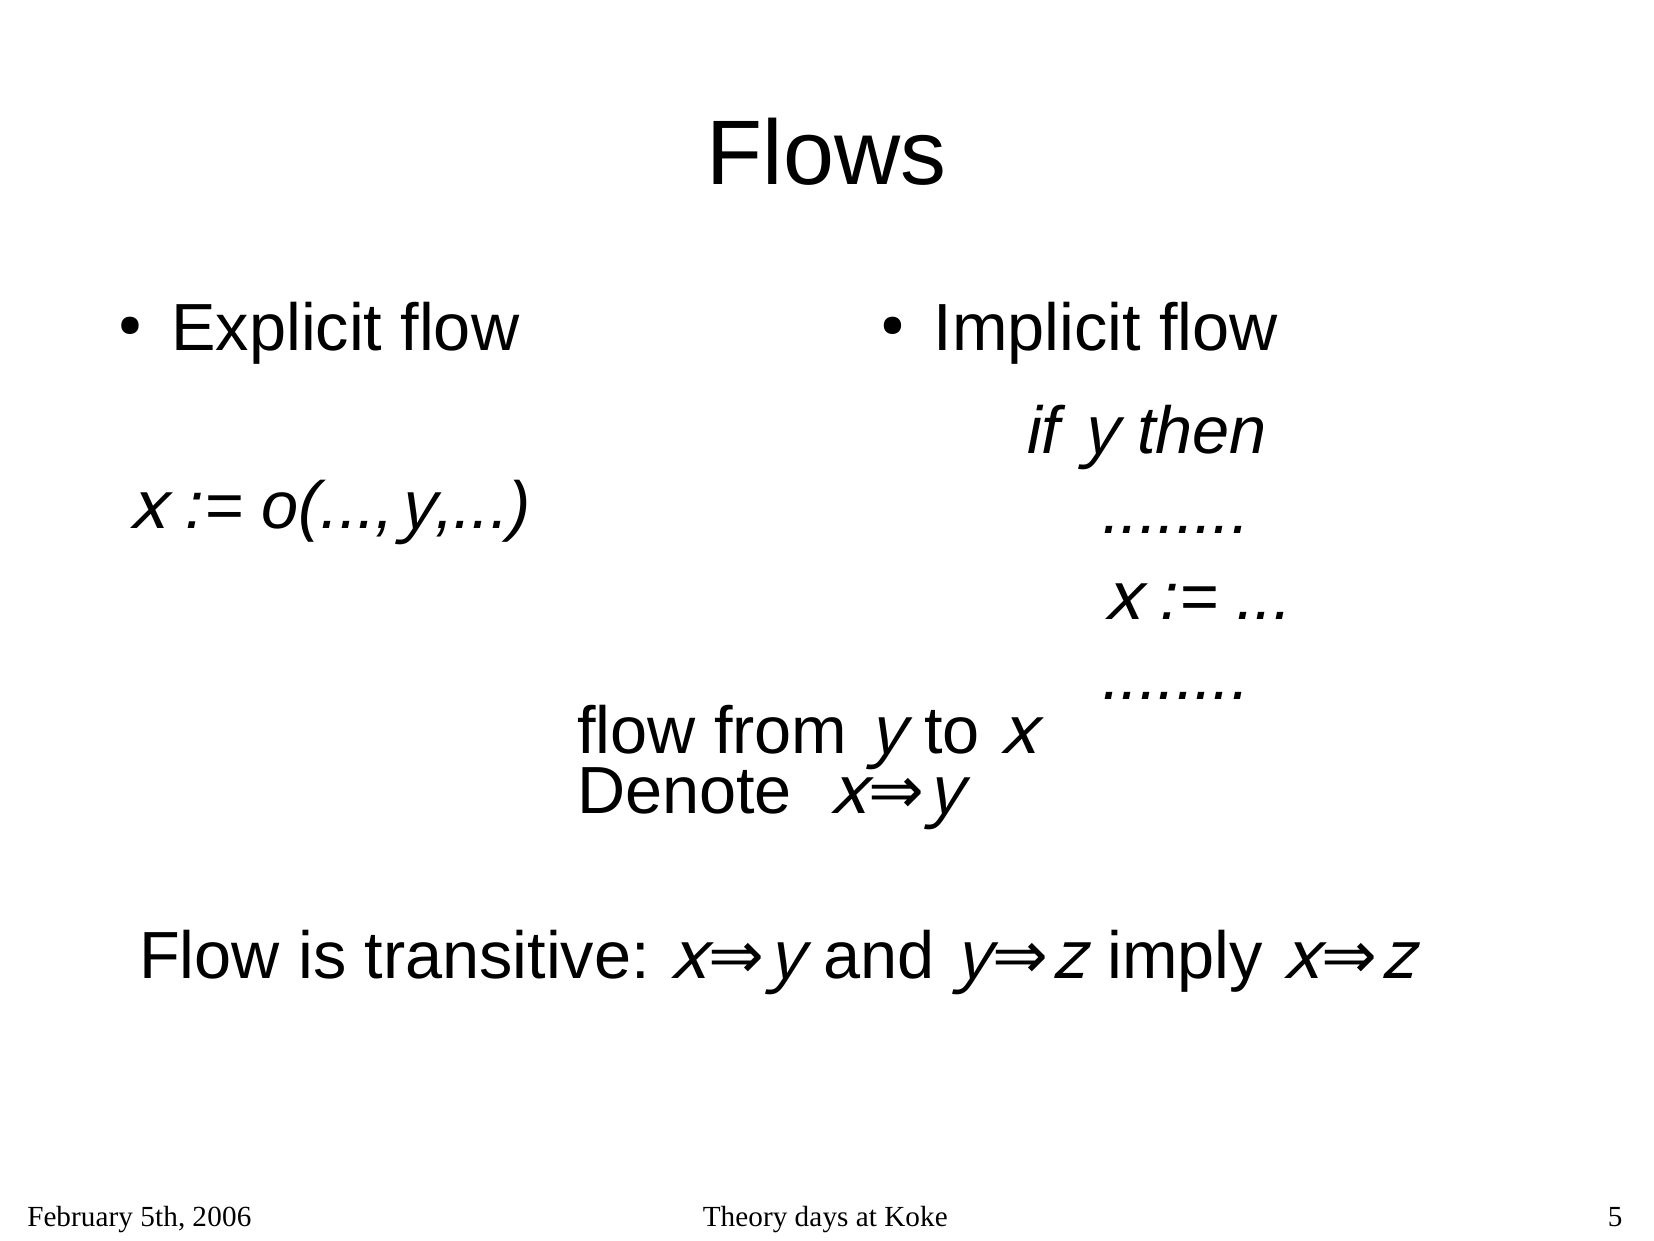

# Flows
Explicit flow
Implicit flow
if y then
	........
	x := ...
	........
x := o(...,y,...)
flow from y to x
Denote x⇒y
Flow is transitive: x⇒y and y⇒z imply x⇒z
February 5th, 2006
Theory days at Koke
5